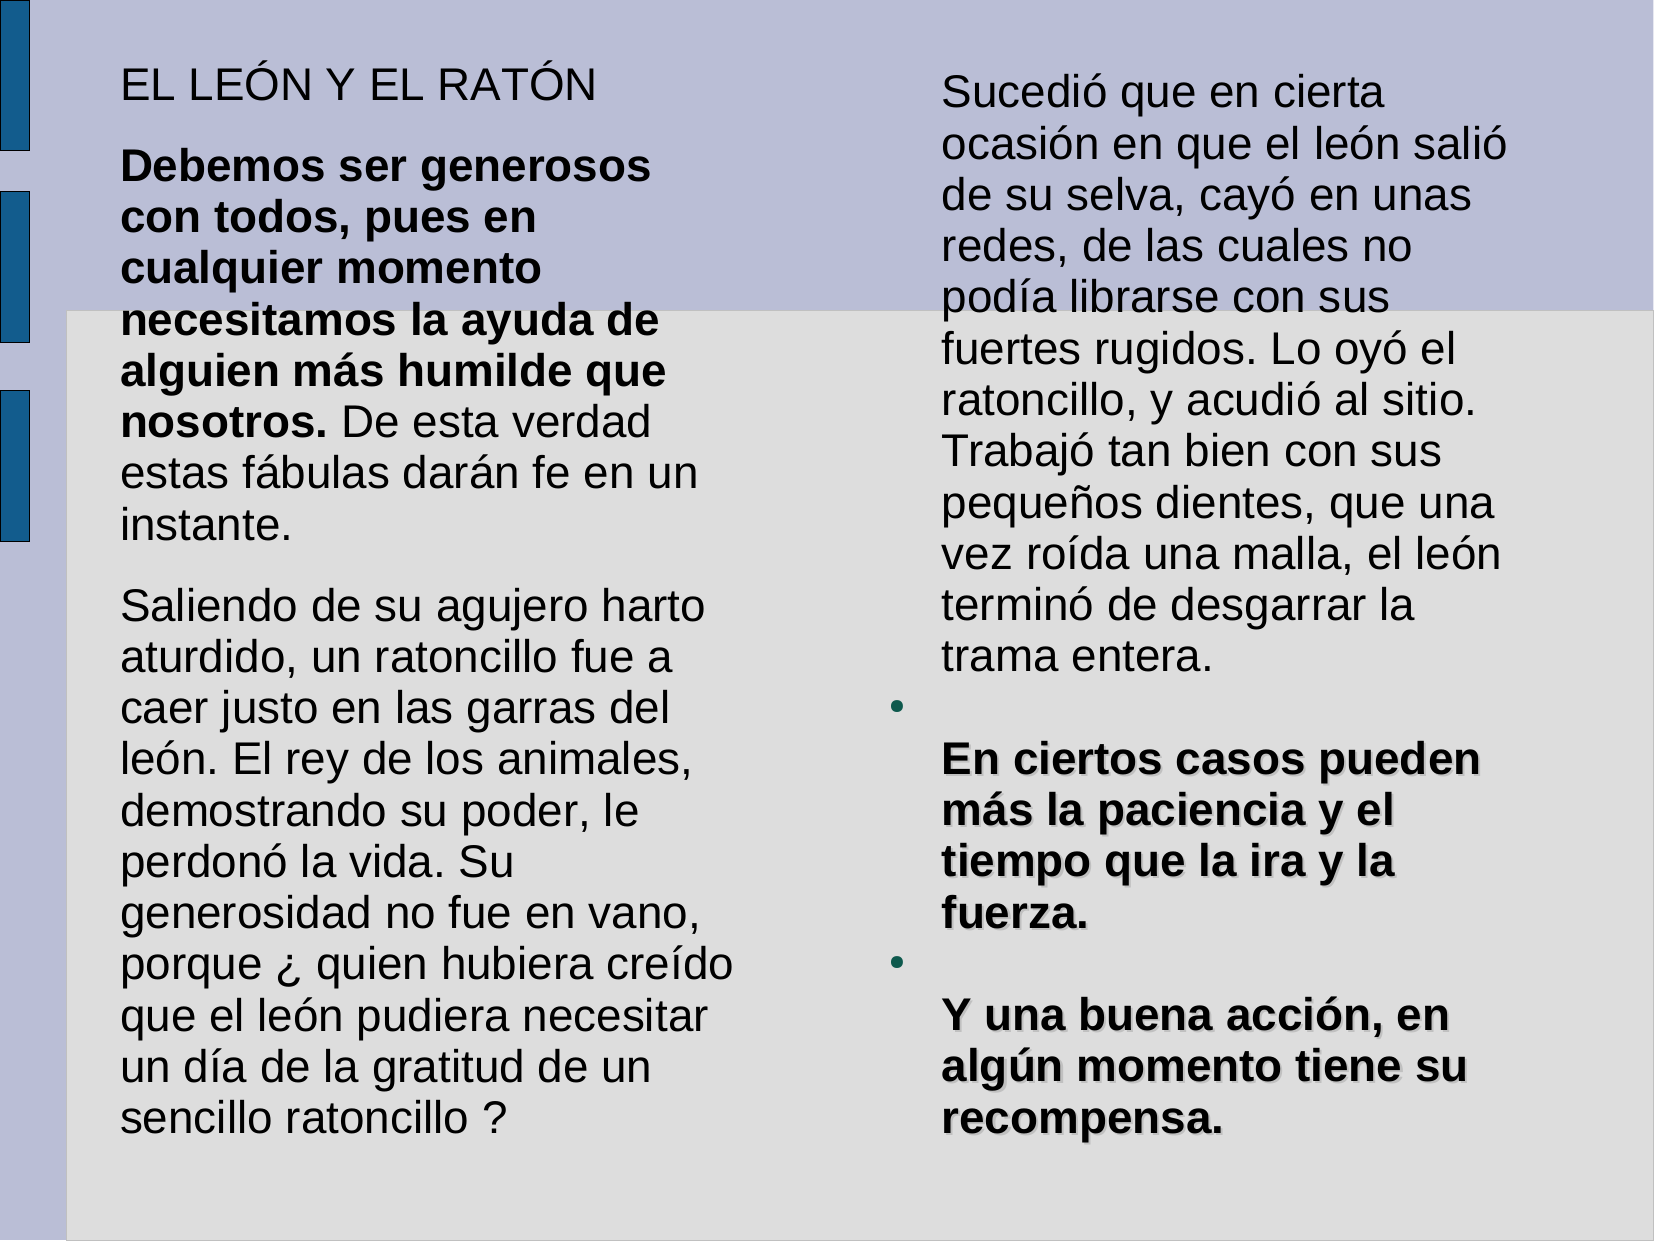

EL LEÓN Y EL RATÓN
Debemos ser generosos con todos, pues en cualquier momento necesitamos la ayuda de alguien más humilde que nosotros. De esta verdad estas fábulas darán fe en un instante.
Saliendo de su agujero harto aturdido, un ratoncillo fue a caer justo en las garras del león. El rey de los animales, demostrando su poder, le perdonó la vida. Su generosidad no fue en vano, porque ¿ quien hubiera creído que el león pudiera necesitar un día de la gratitud de un sencillo ratoncillo ?
Sucedió que en cierta ocasión en que el león salió de su selva, cayó en unas redes, de las cuales no podía librarse con sus fuertes rugidos. Lo oyó el ratoncillo, y acudió al sitio. Trabajó tan bien con sus pequeños dientes, que una vez roída una malla, el león terminó de desgarrar la trama entera.
En ciertos casos pueden más la paciencia y el tiempo que la ira y la fuerza.
Y una buena acción, en algún momento tiene su recompensa.
#